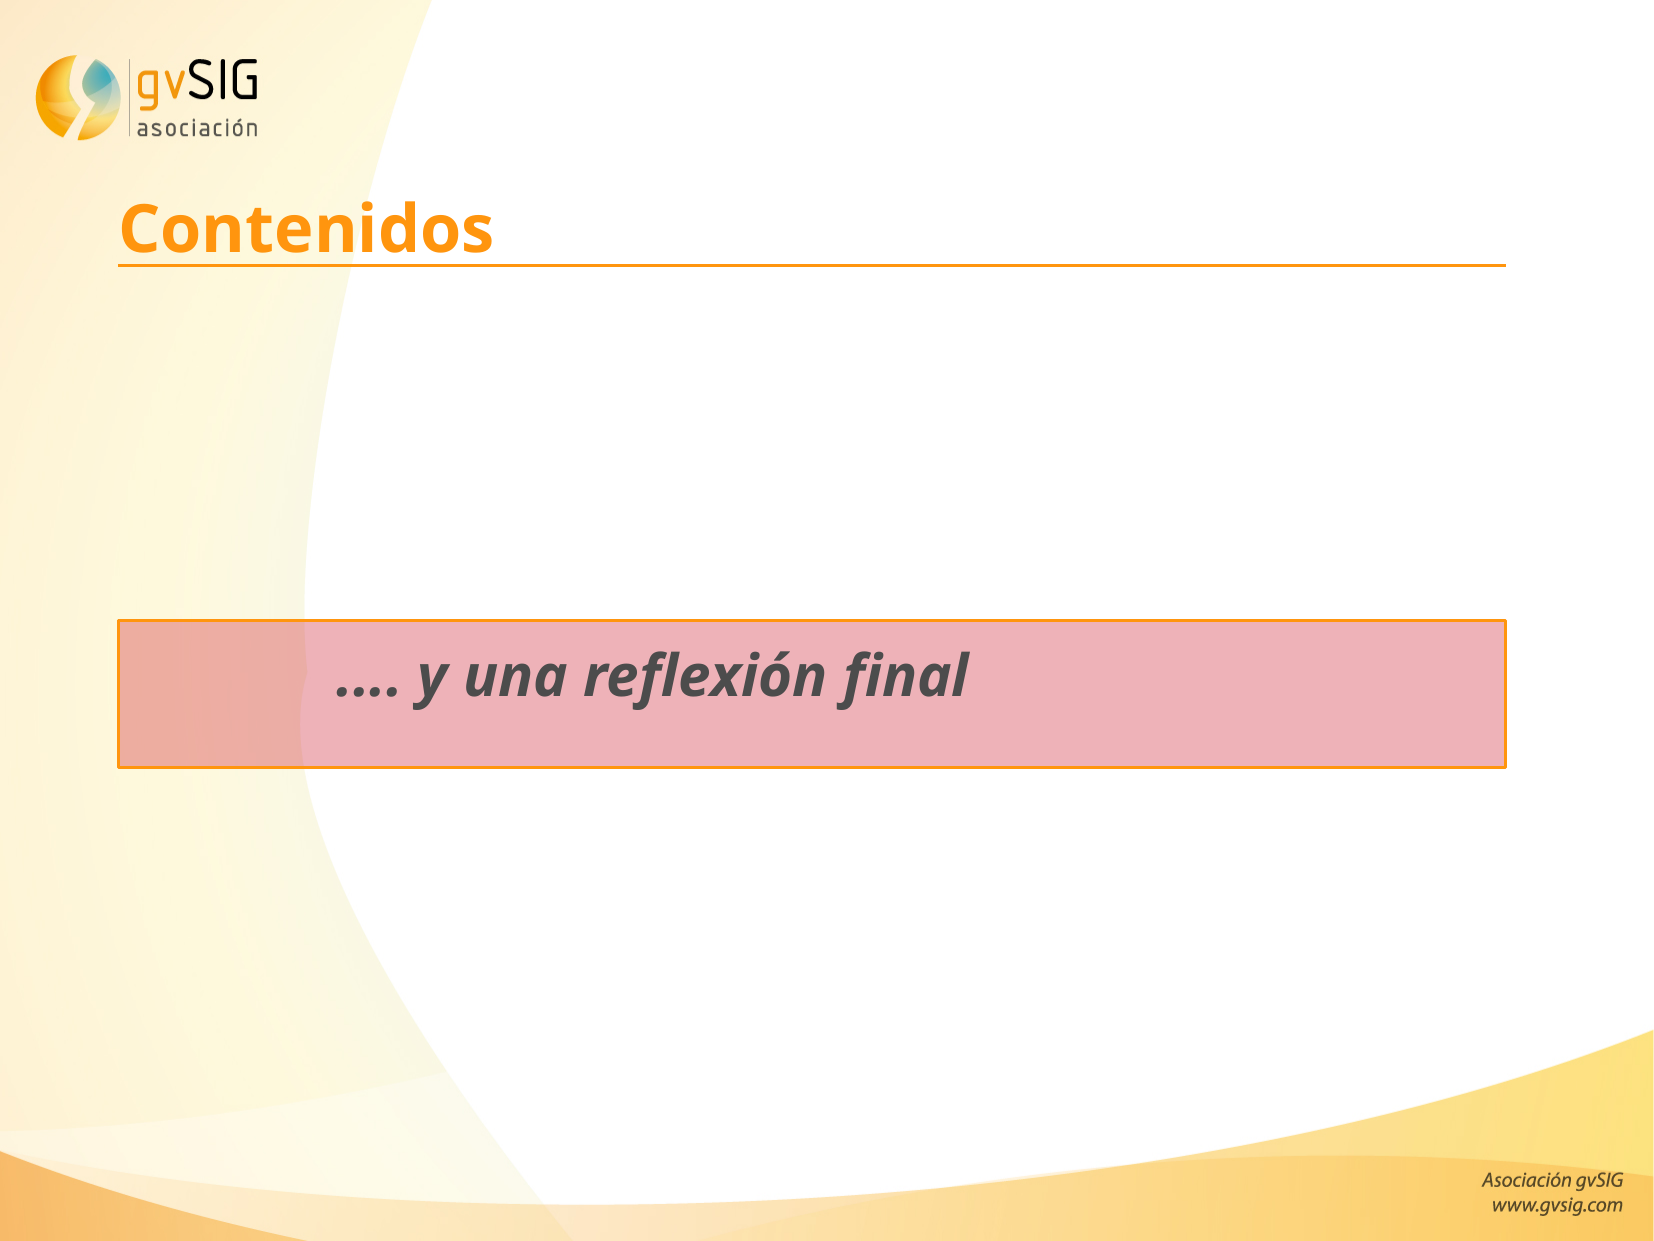

# Contenidos
.... y una reflexión final